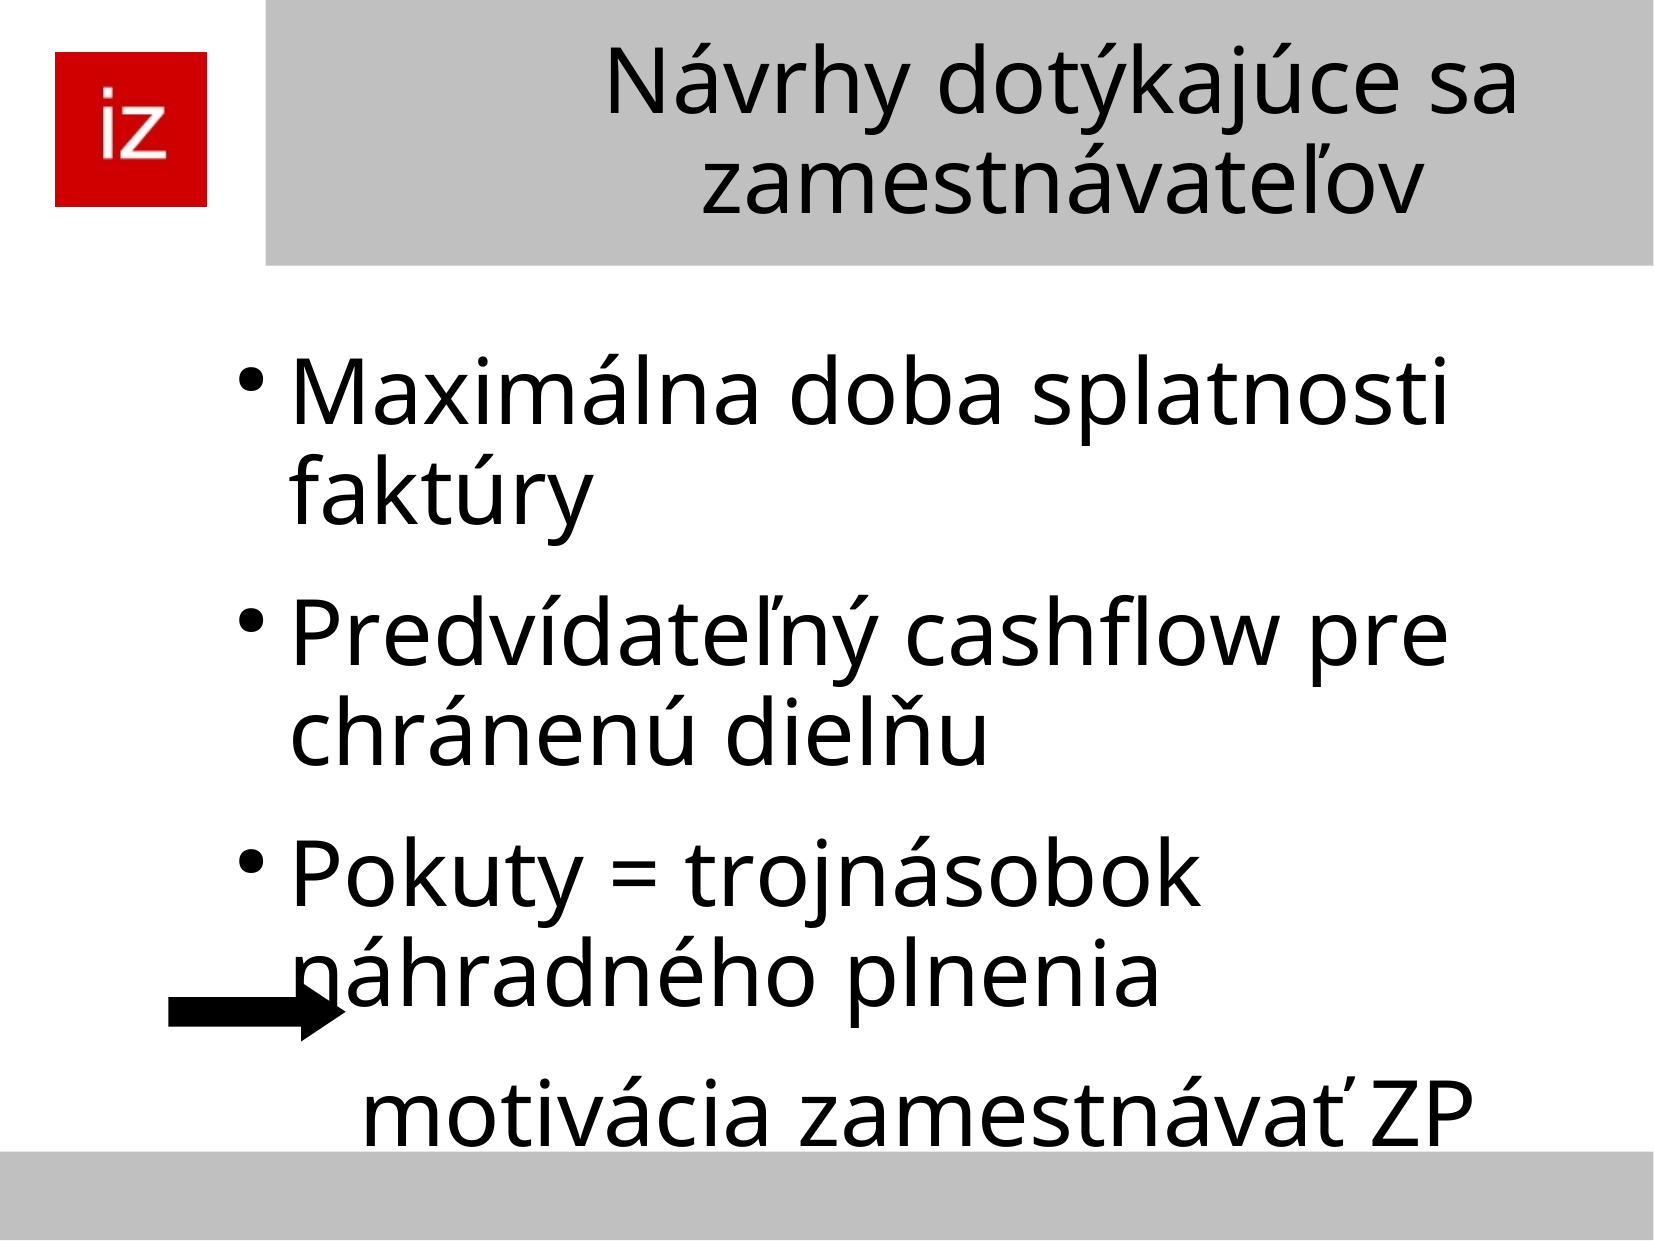

# Návrhy dotýkajúce sa zamestnávateľov
Maximálna doba splatnosti faktúry
Predvídateľný cashflow pre chránenú dielňu
Pokuty = trojnásobok náhradného plnenia
 motivácia zamestnávať ZP